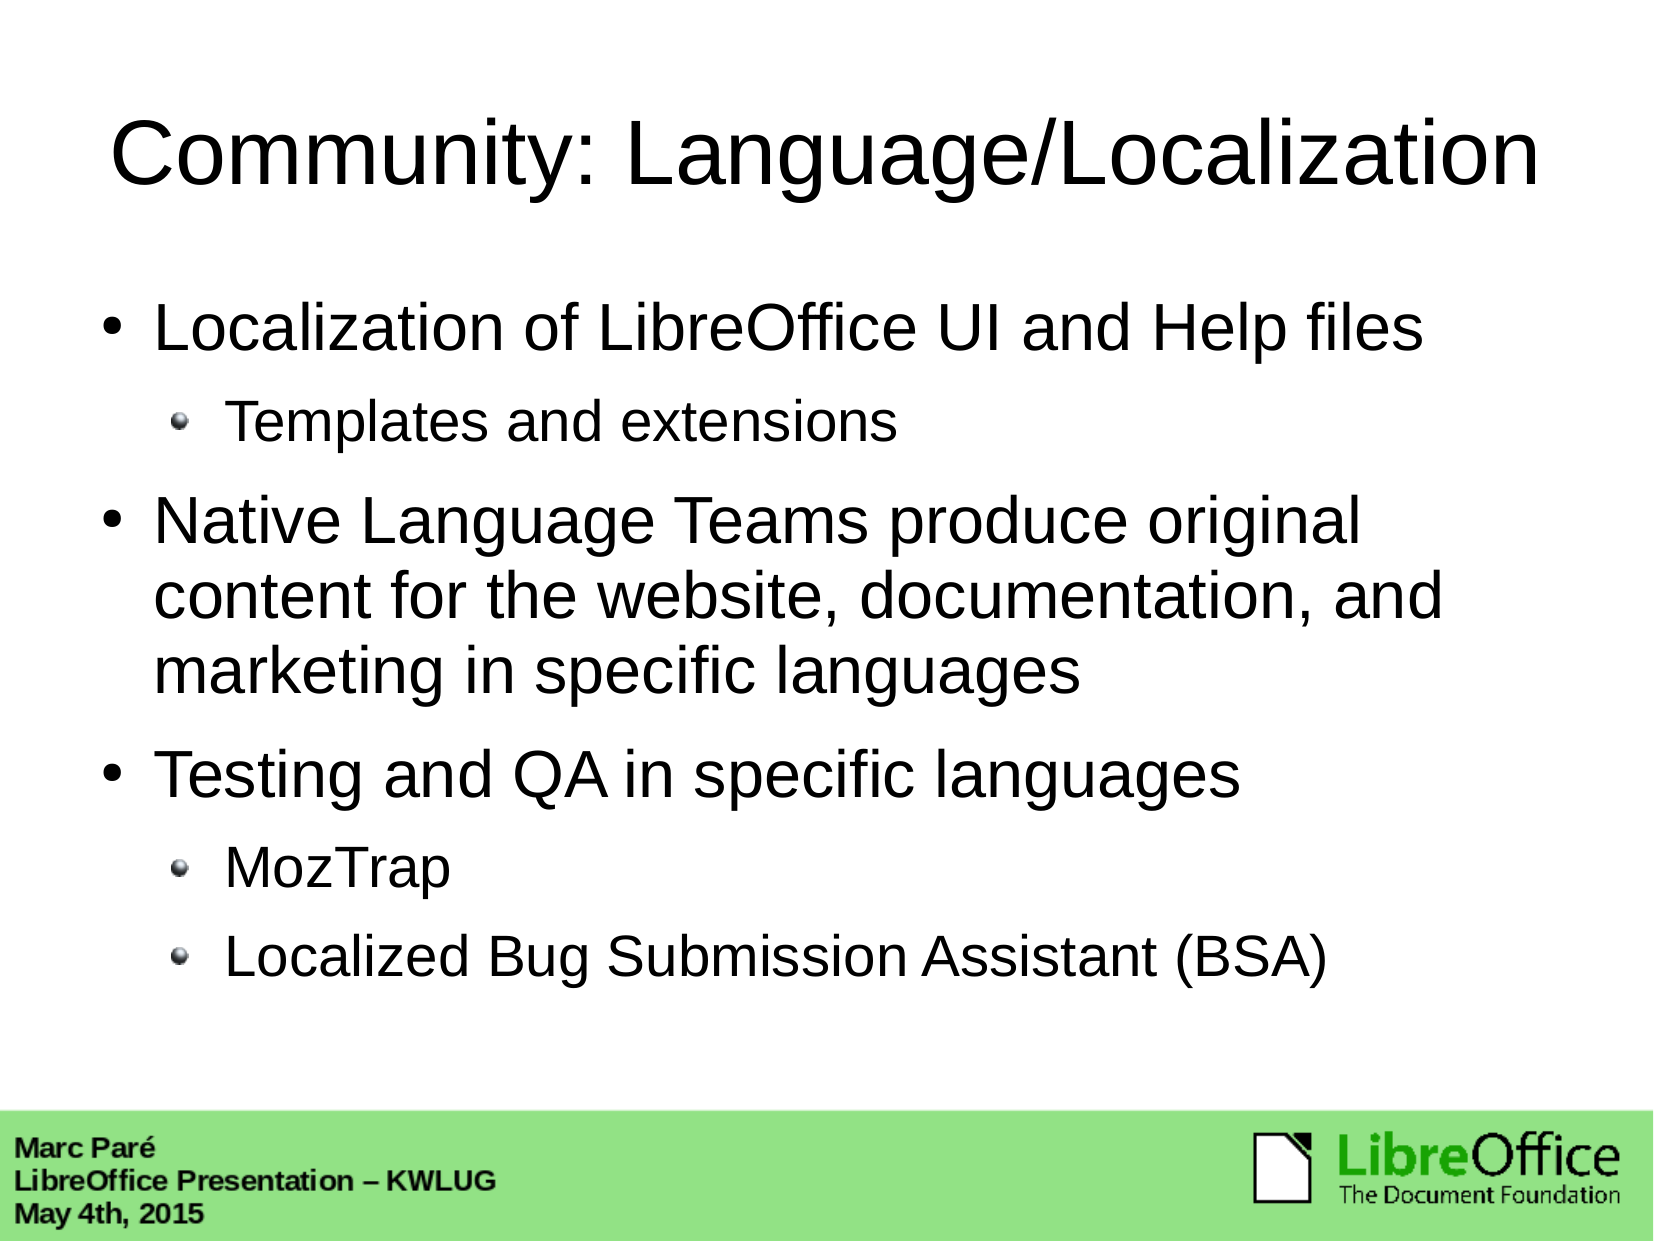

# Community: Language/Localization
Localization of LibreOffice UI and Help files
Templates and extensions
Native Language Teams produce original content for the website, documentation, and marketing in specific languages
Testing and QA in specific languages
MozTrap
Localized Bug Submission Assistant (BSA)